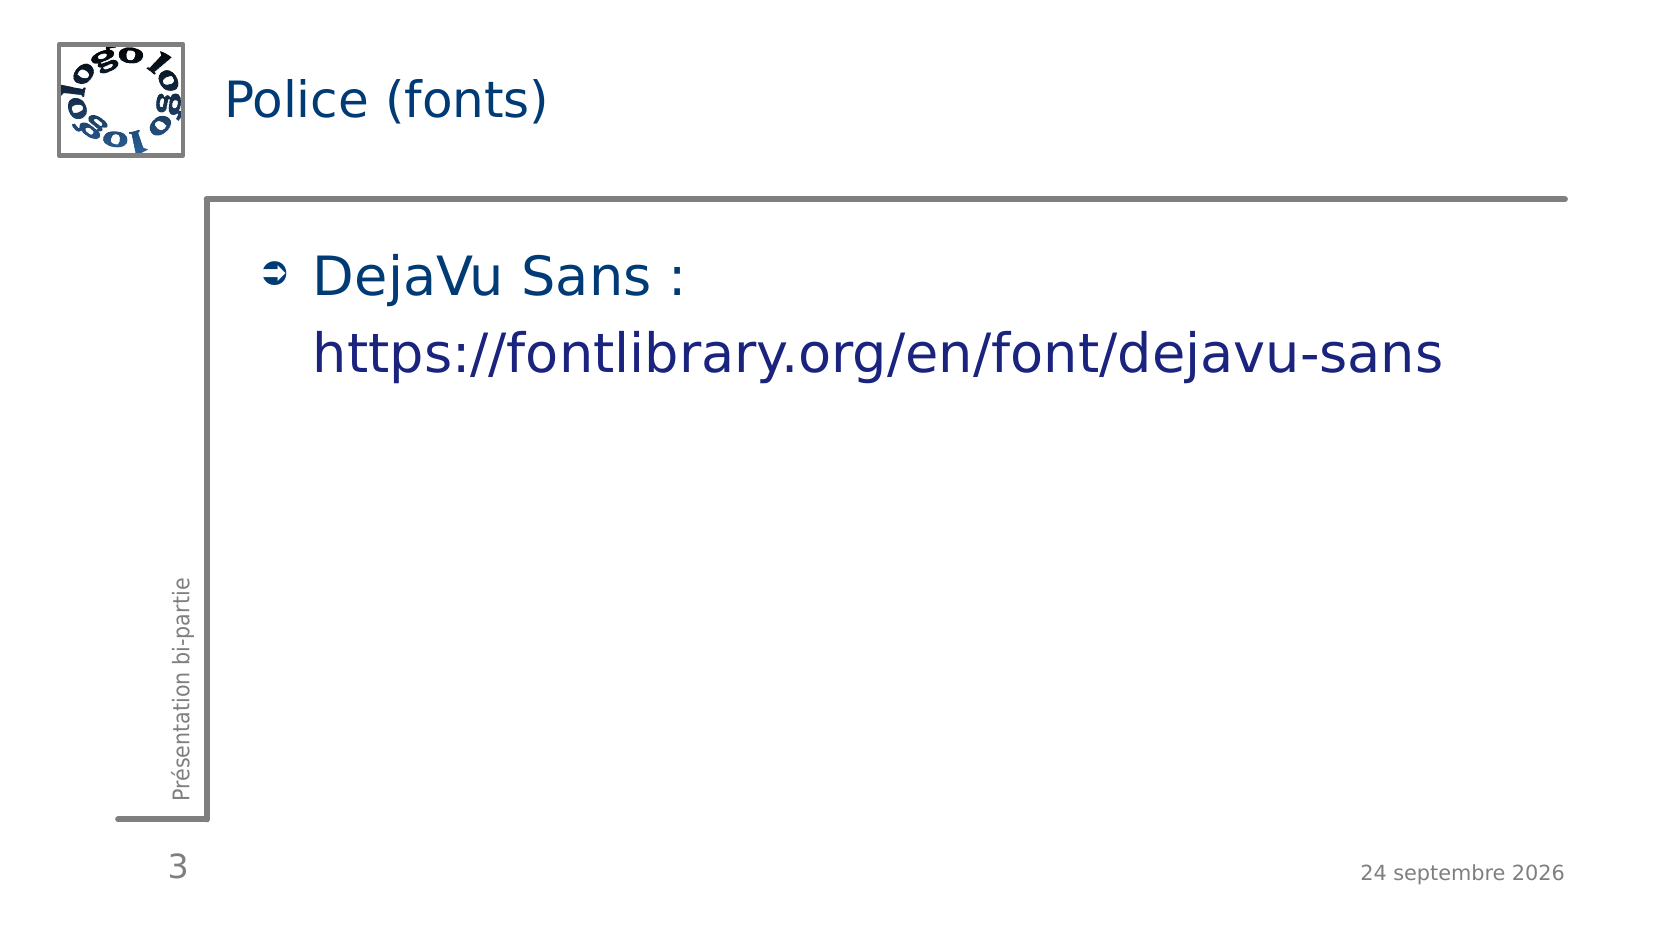

# Police (fonts)
DejaVu Sans : https://fontlibrary.org/en/font/dejavu-sans
Présentation bi-partie